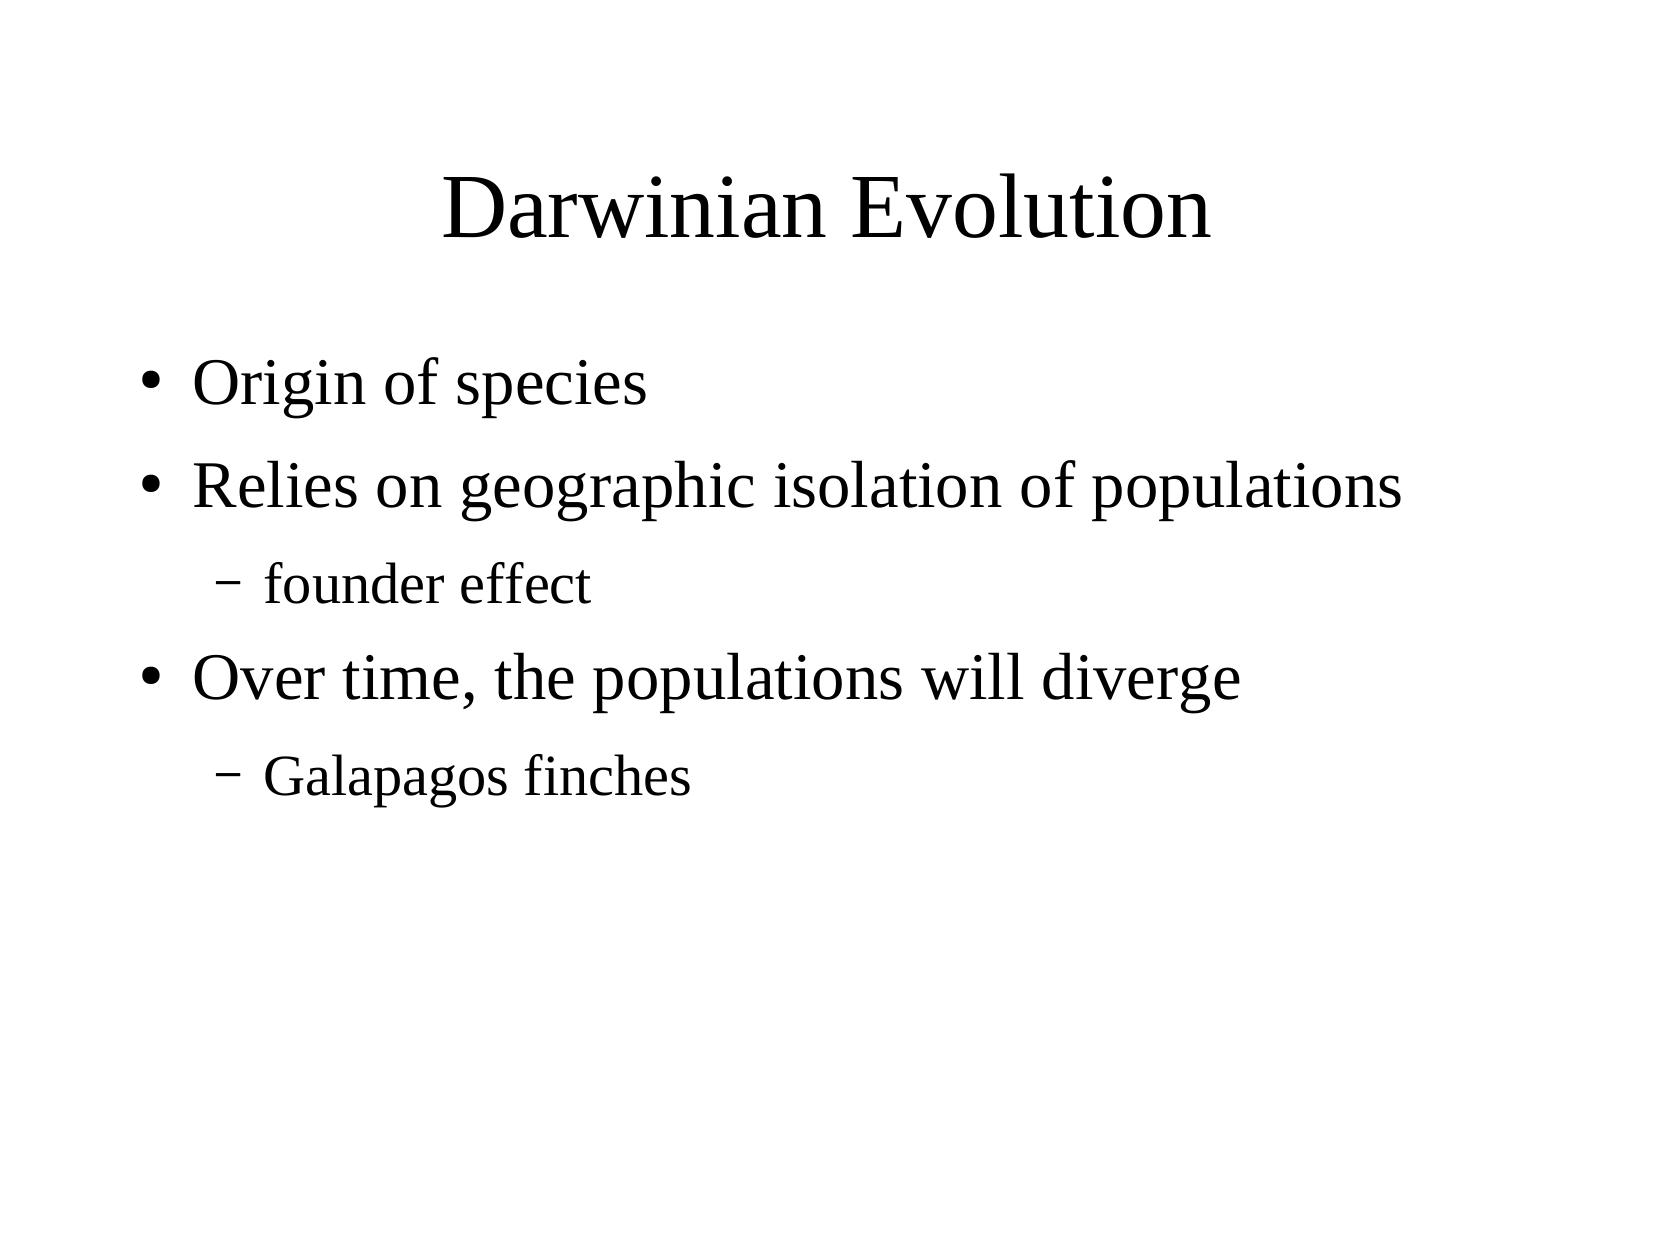

# Darwinian Evolution
Origin of species
Relies on geographic isolation of populations
founder effect
Over time, the populations will diverge
Galapagos finches